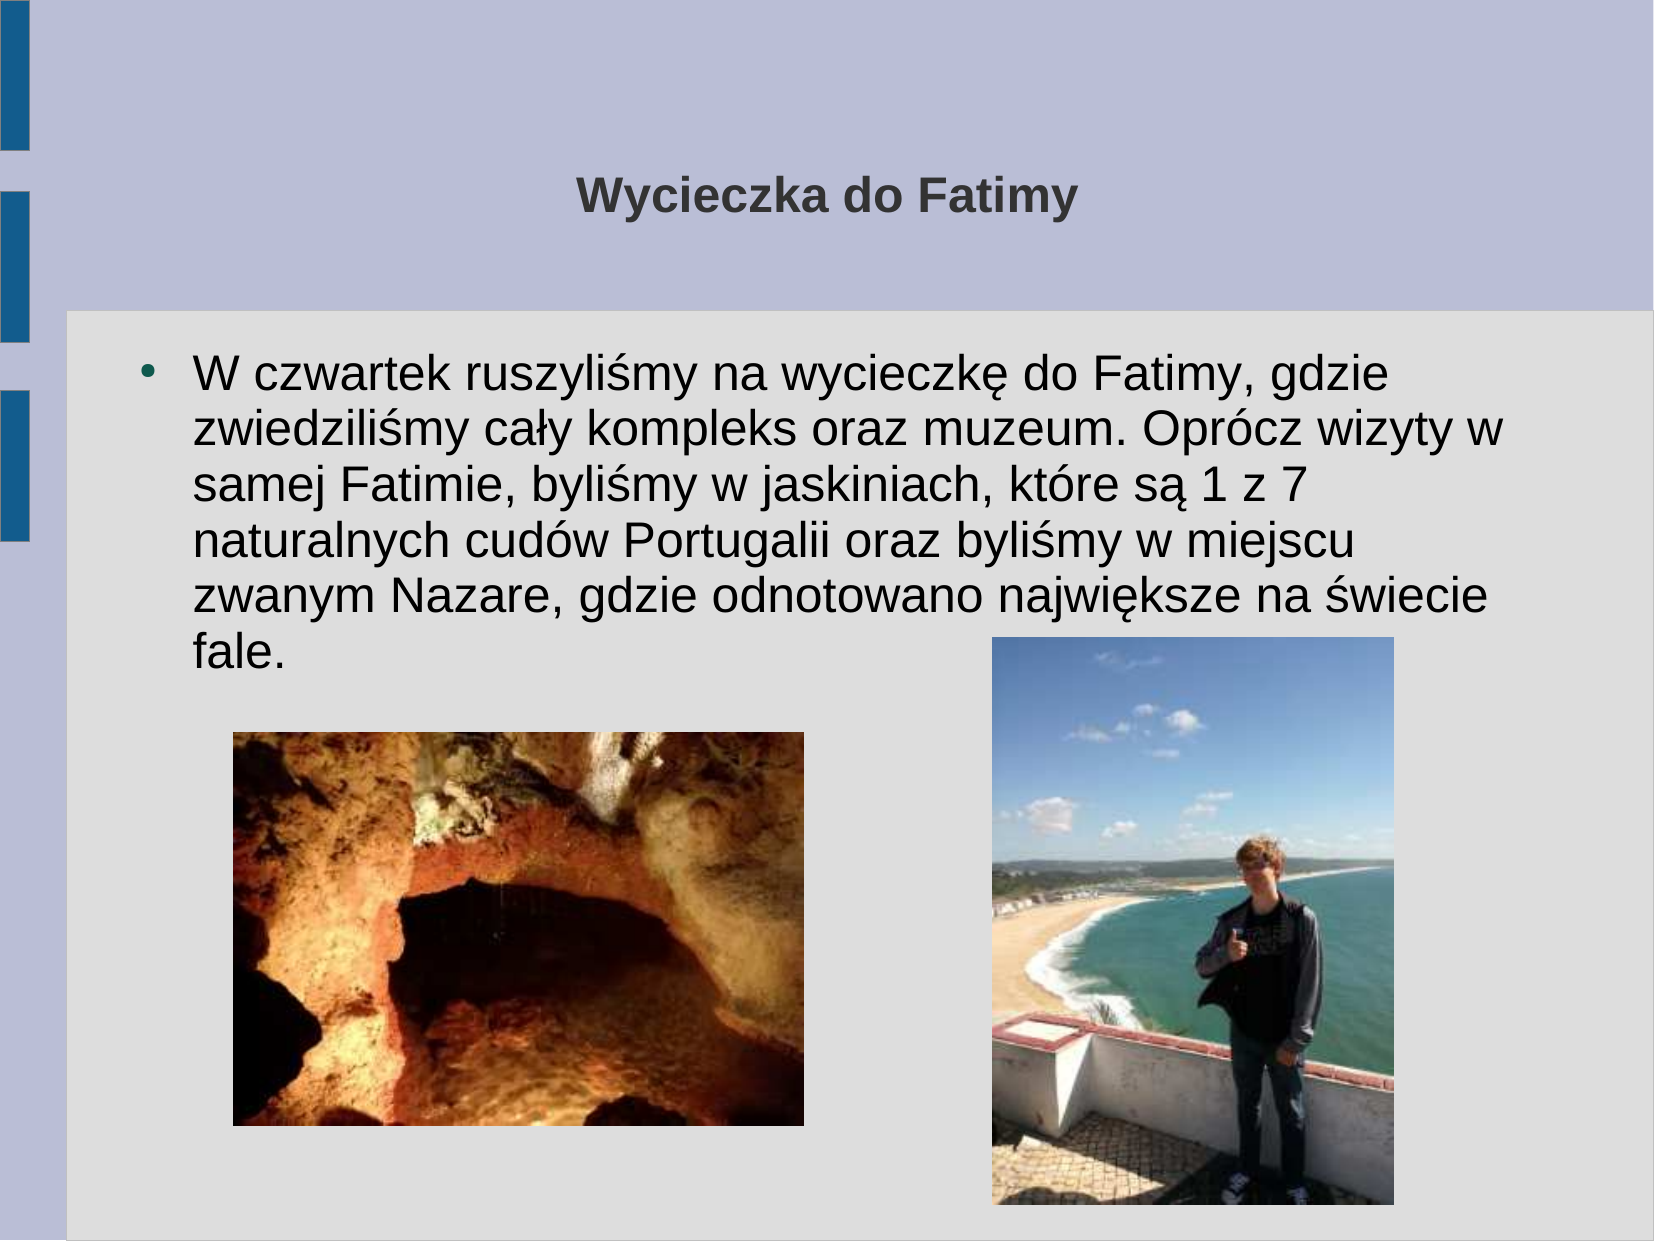

# Wycieczka do Fatimy
W czwartek ruszyliśmy na wycieczkę do Fatimy, gdzie zwiedziliśmy cały kompleks oraz muzeum. Oprócz wizyty w samej Fatimie, byliśmy w jaskiniach, które są 1 z 7 naturalnych cudów Portugalii oraz byliśmy w miejscu zwanym Nazare, gdzie odnotowano największe na świecie fale.